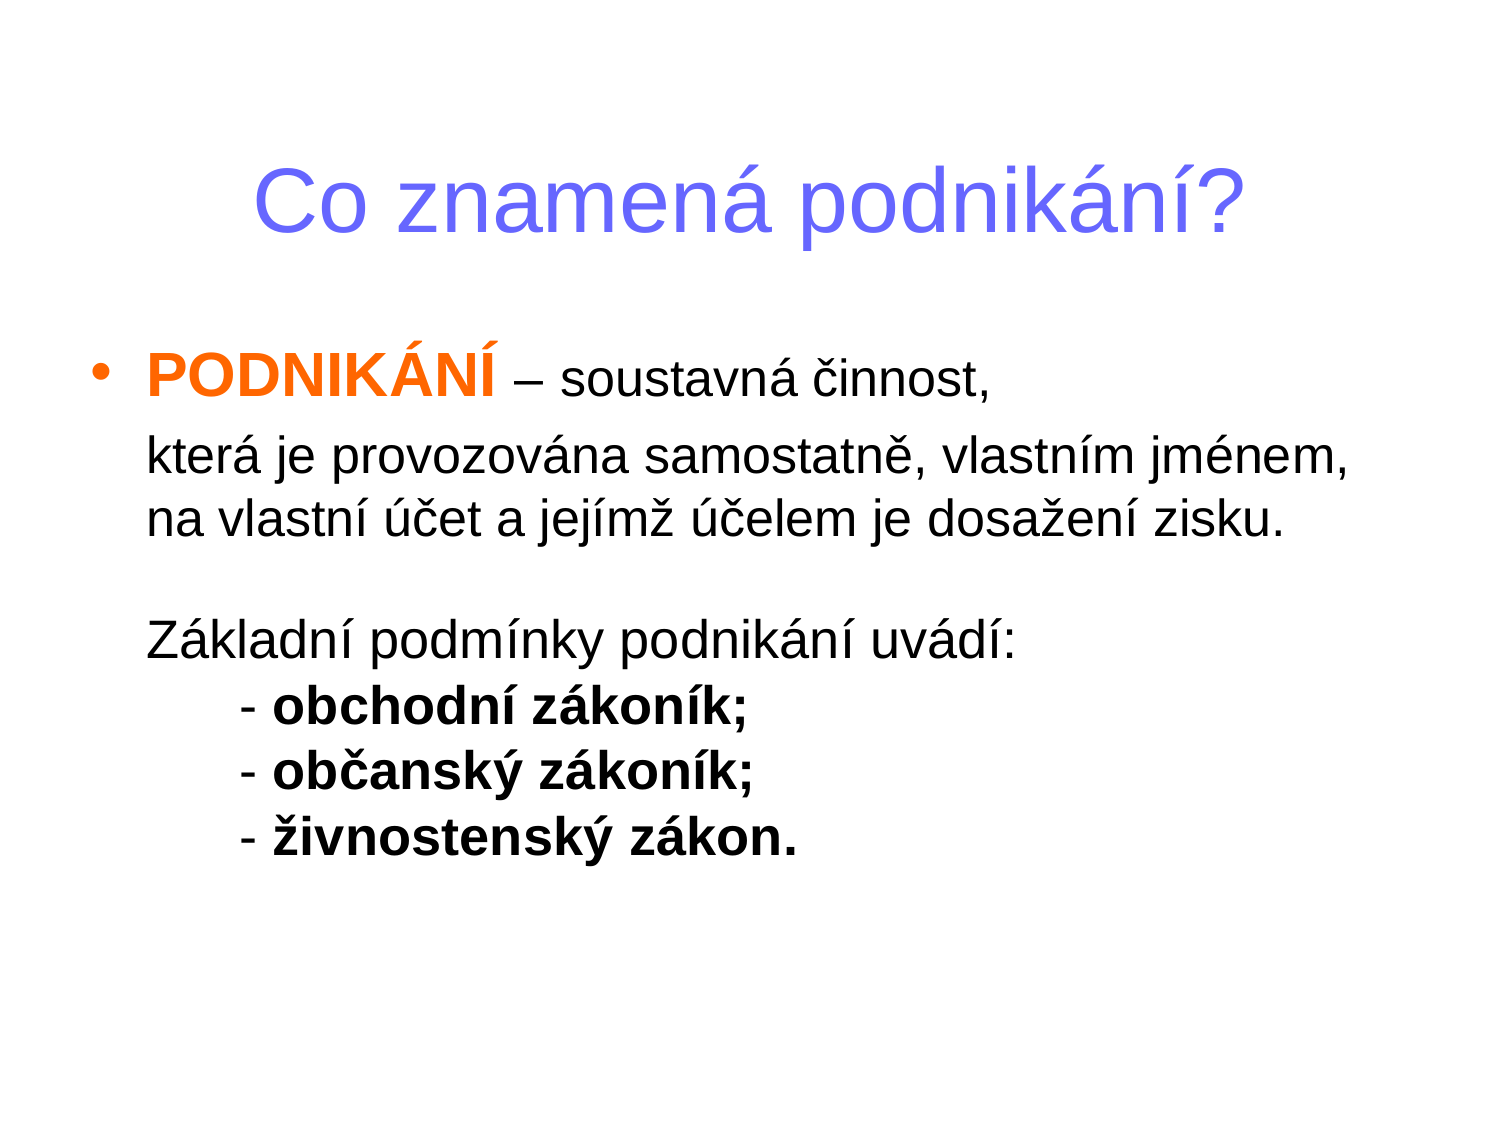

# Co znamená podnikání?
PODNIKÁNÍ – soustavná činnost,
	která je provozována samostatně, vlastním jménem, na vlastní účet a jejímž účelem je dosažení zisku.
	Základní podmínky podnikání uvádí:
		- obchodní zákoník;
		- občanský zákoník;
		- živnostenský zákon.